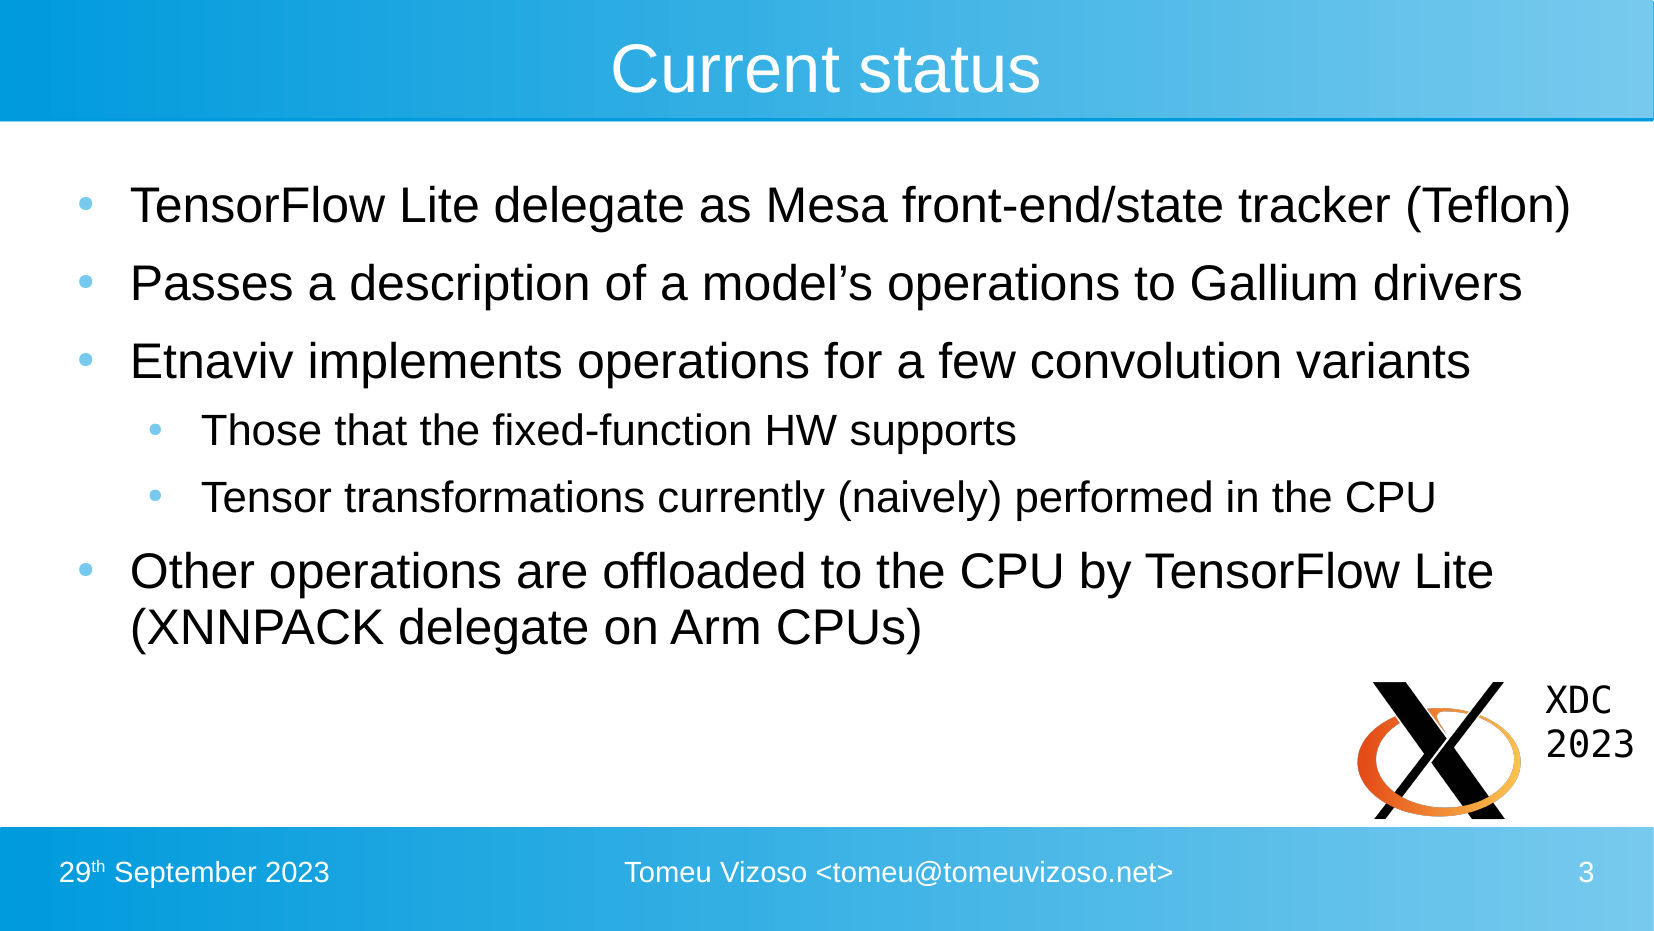

# Current status
TensorFlow Lite delegate as Mesa front-end/state tracker (Teflon)
Passes a description of a model’s operations to Gallium drivers
Etnaviv implements operations for a few convolution variants
Those that the fixed-function HW supports
Tensor transformations currently (naively) performed in the CPU
Other operations are offloaded to the CPU by TensorFlow Lite (XNNPACK delegate on Arm CPUs)
3